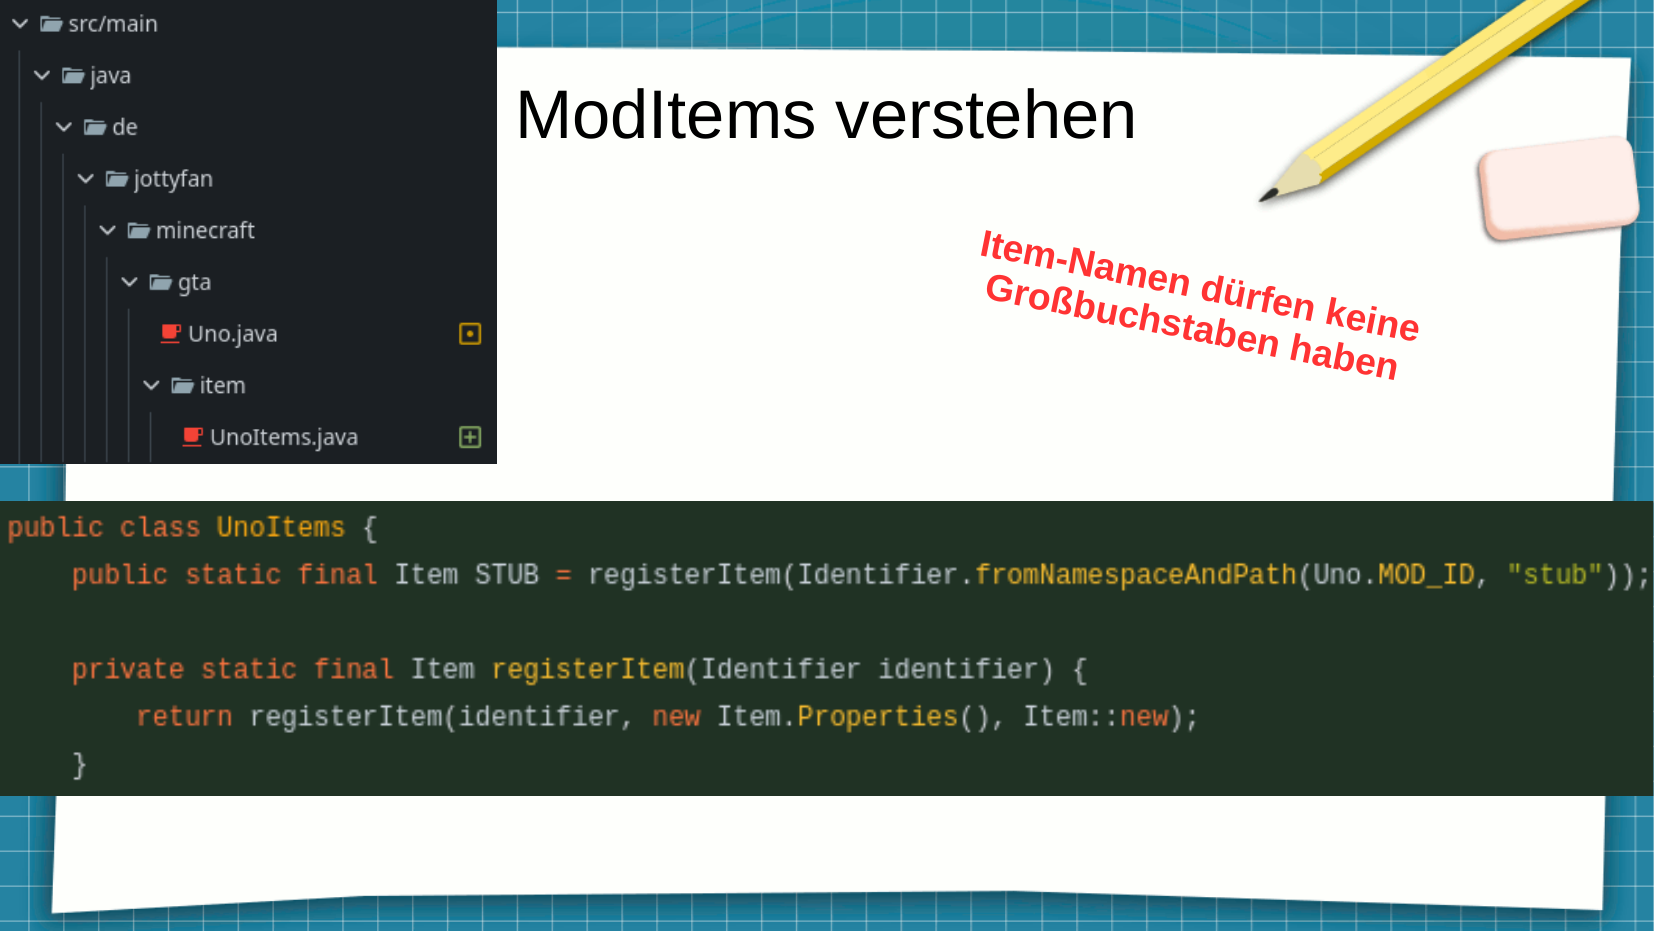

# ModItems verstehen
Item-Namen dürfen keine Großbuchstaben haben